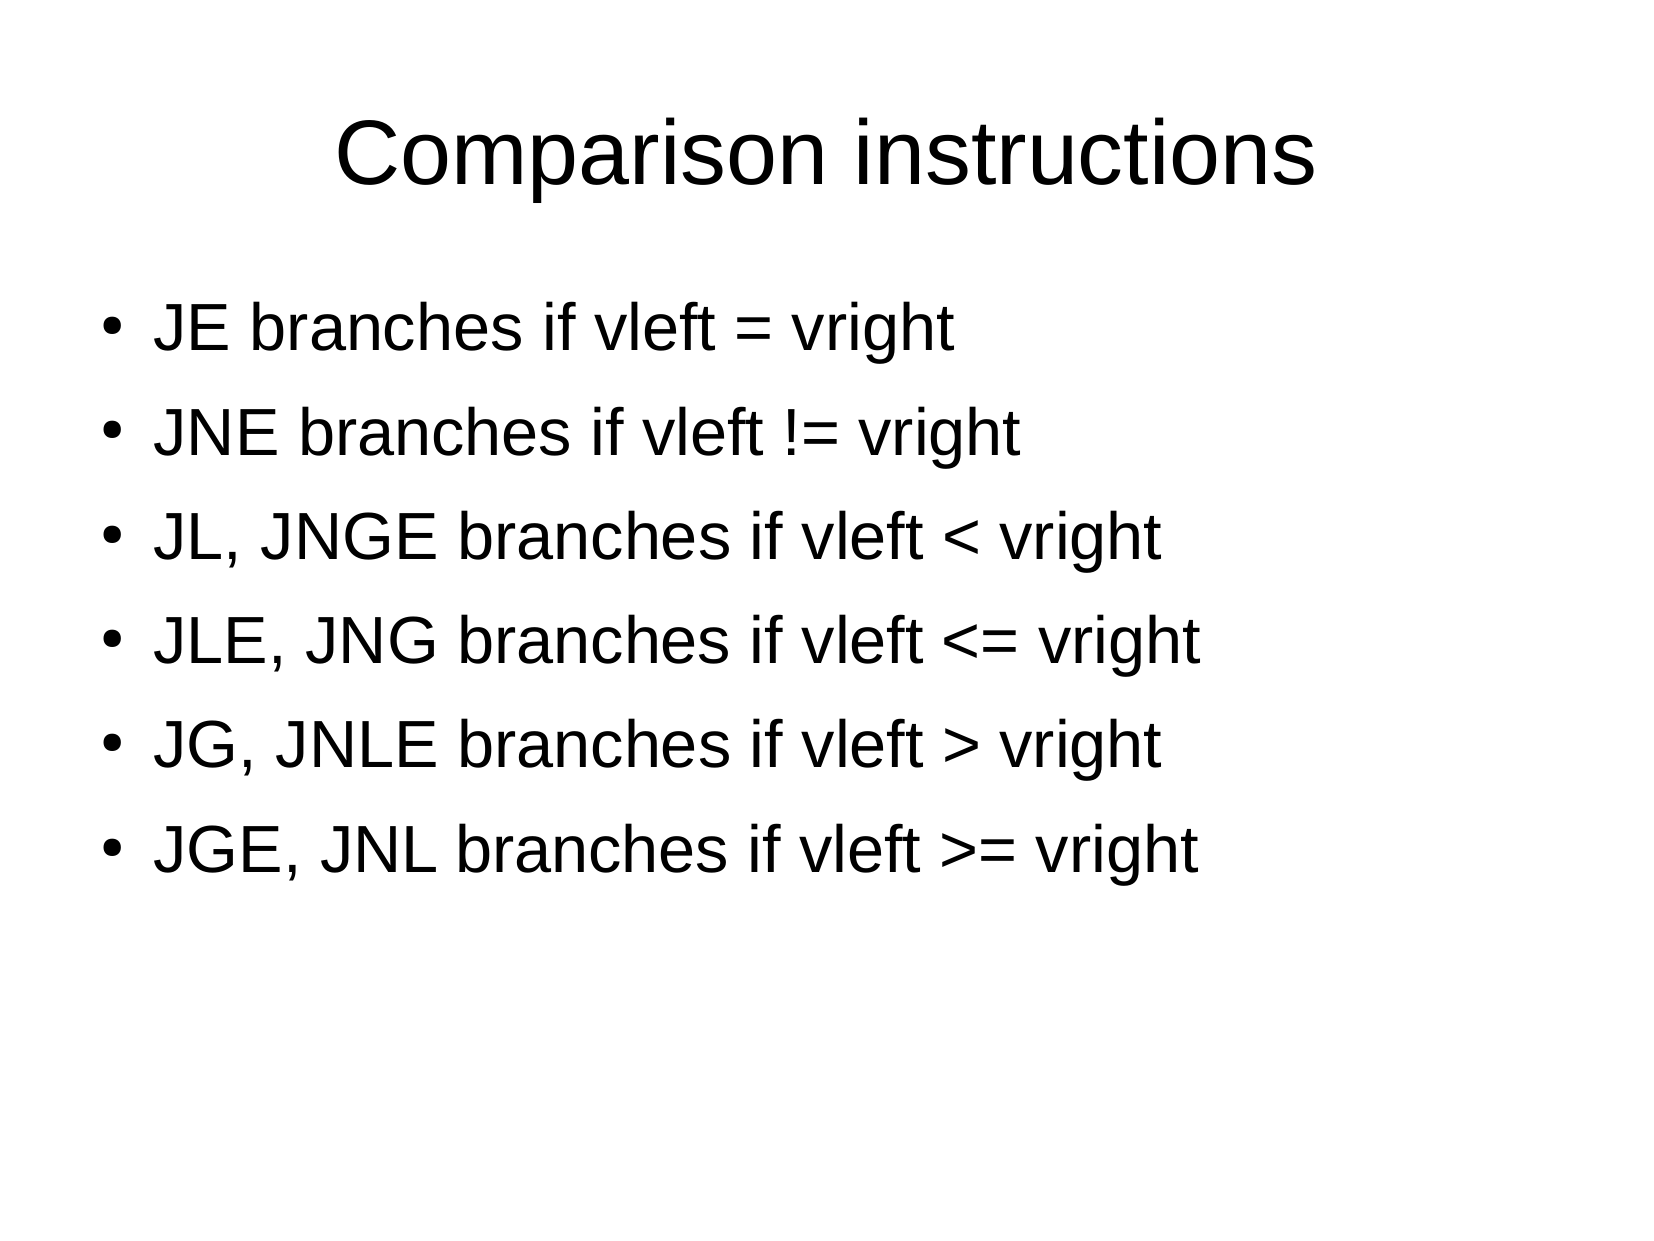

# Comparison instructions
JE branches if vleft = vright
JNE branches if vleft != vright
JL, JNGE branches if vleft < vright
JLE, JNG branches if vleft <= vright
JG, JNLE branches if vleft > vright
JGE, JNL branches if vleft >= vright